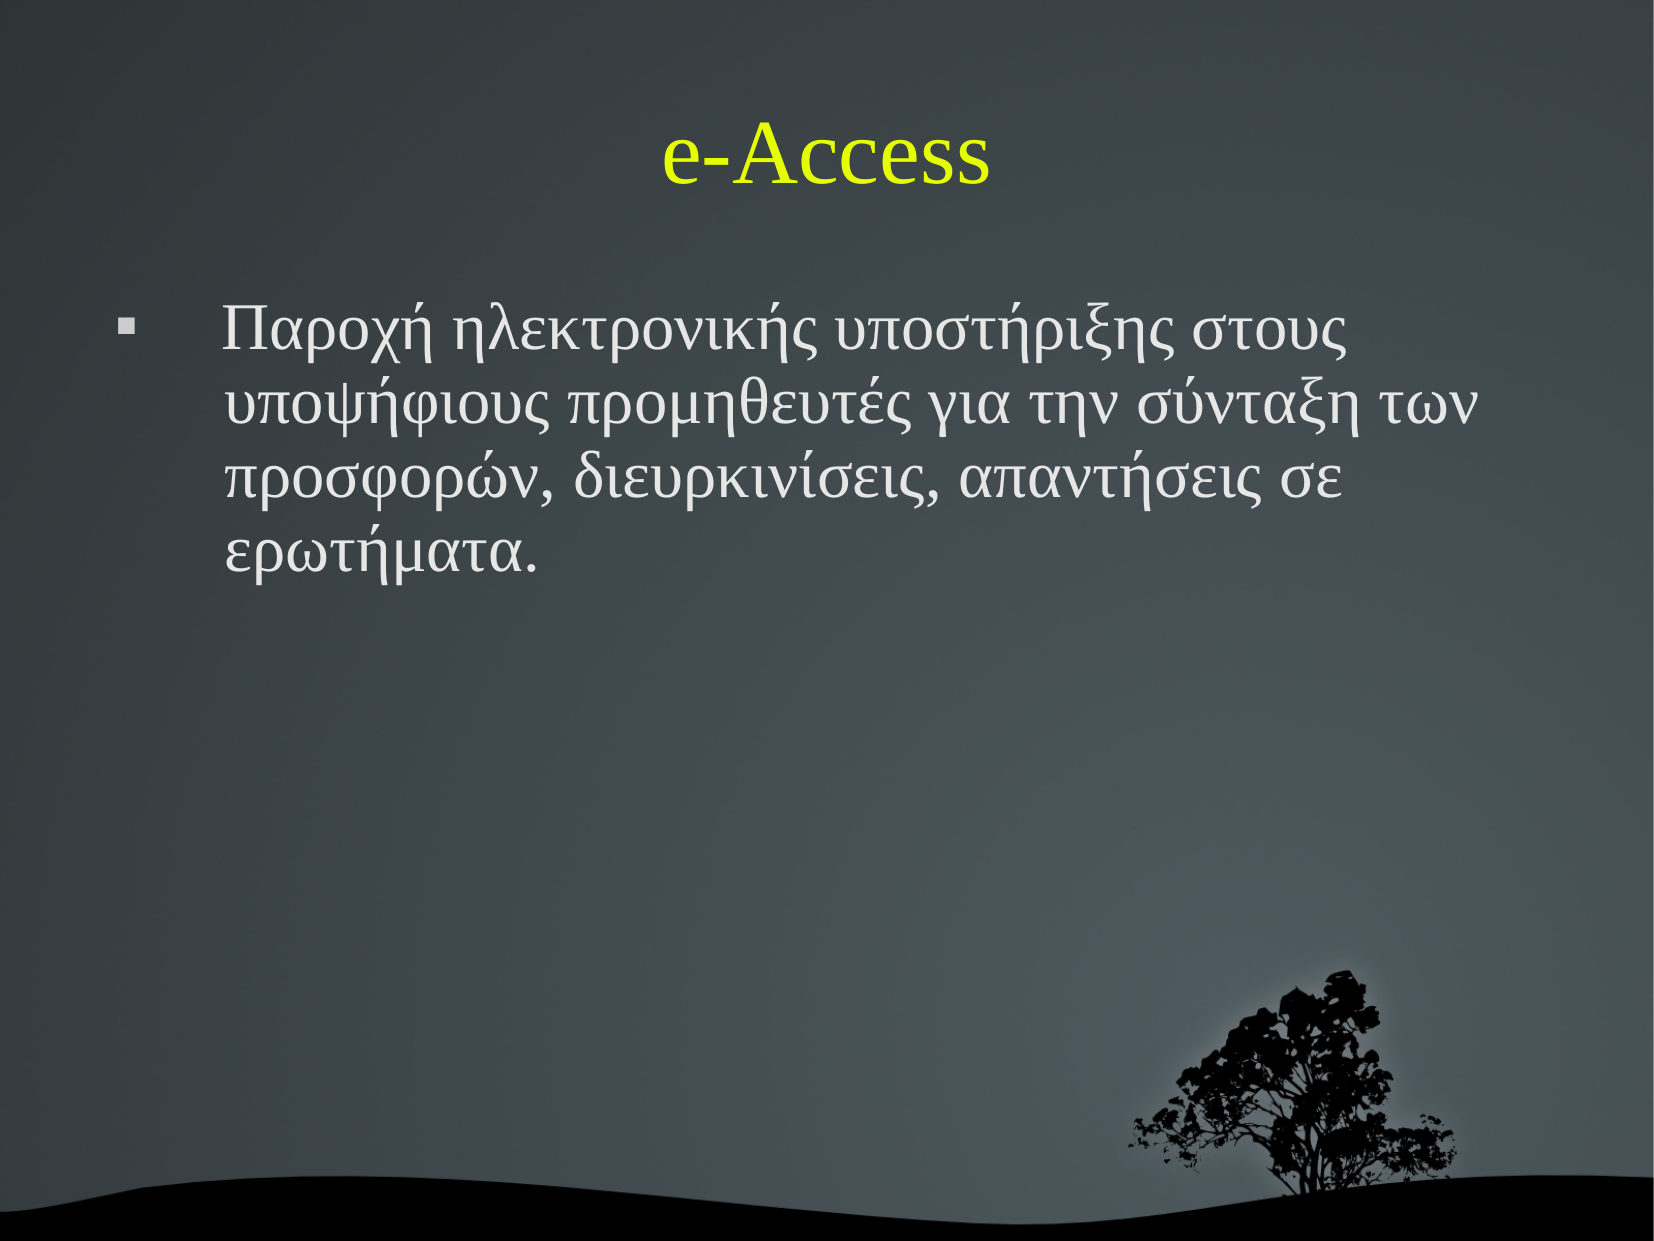

# e-Access
 Παροχή ηλεκτρονικής υποστήριξης στους υποψήφιους προμηθευτές για την σύνταξη των προσφορών, διευρκινίσεις, απαντήσεις σε ερωτήματα.